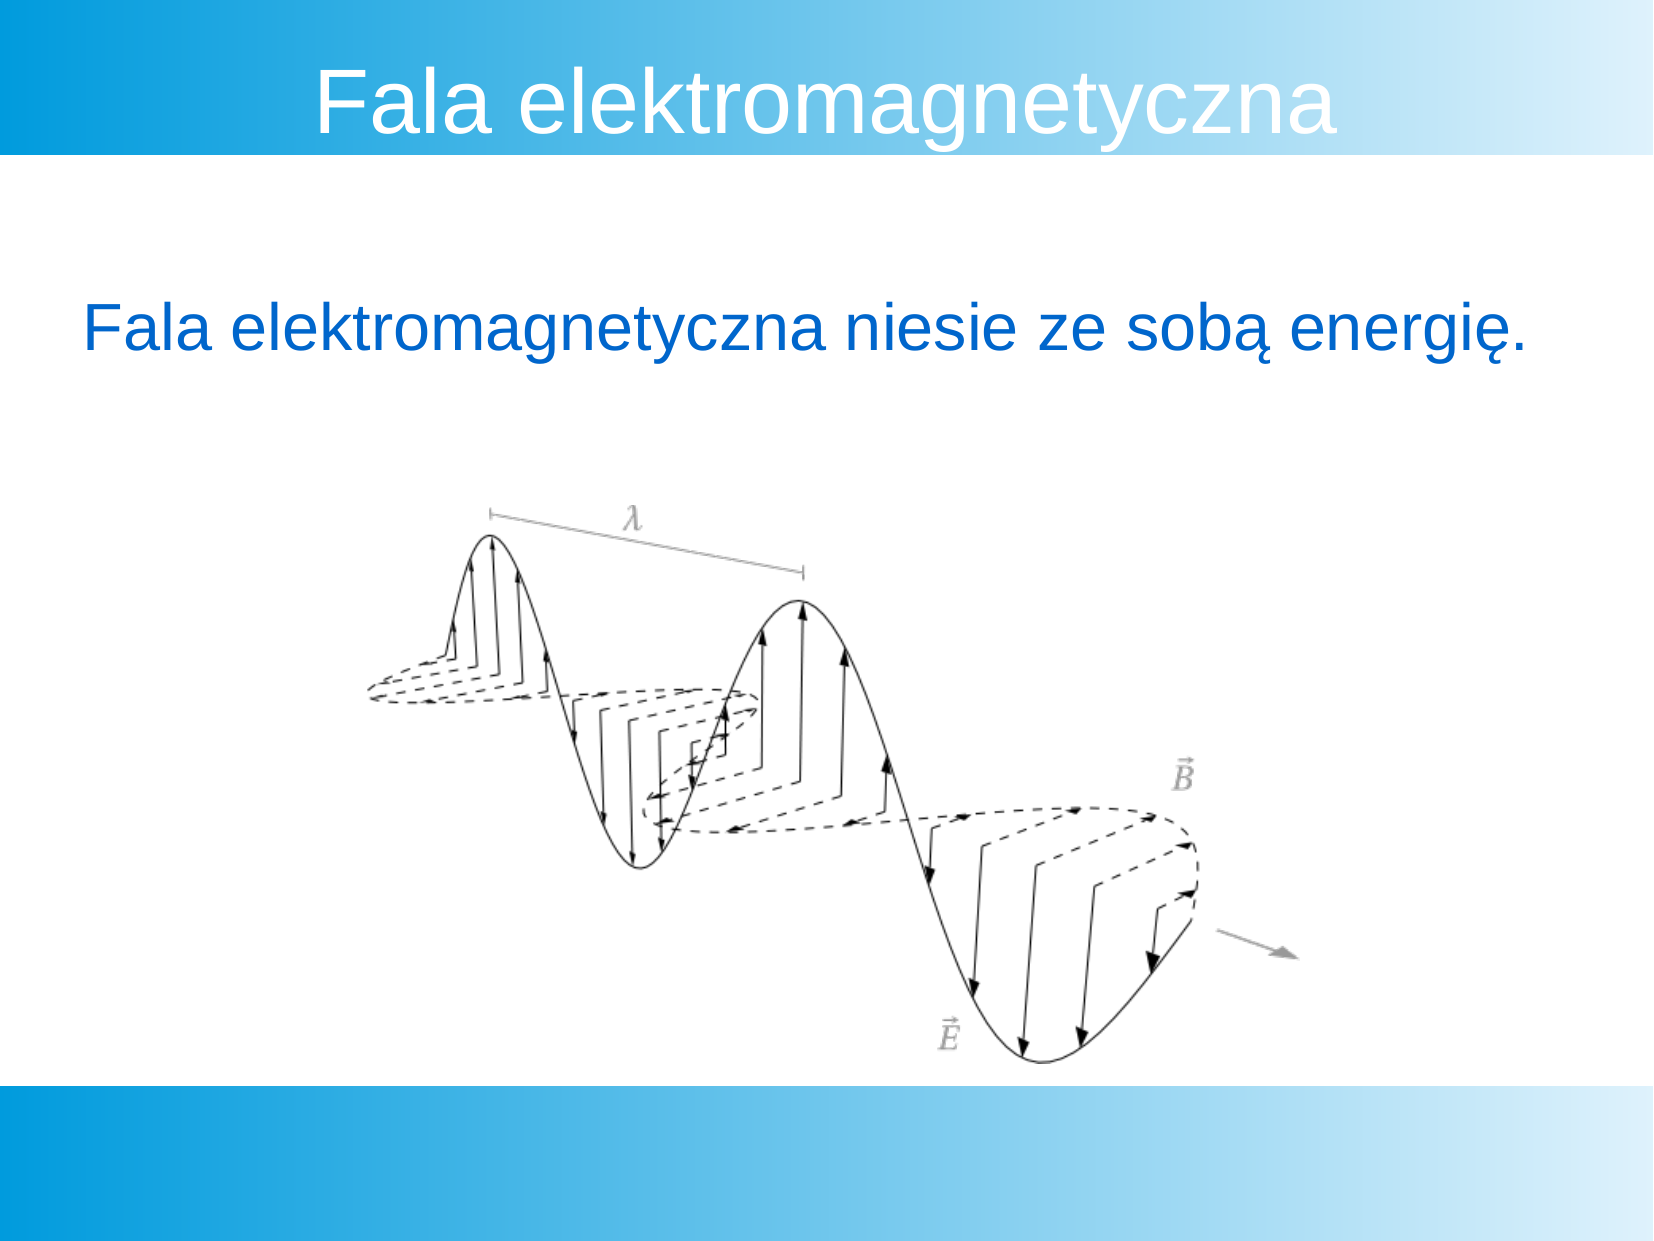

# Fala elektromagnetyczna
Fala elektromagnetyczna niesie ze sobą energię.